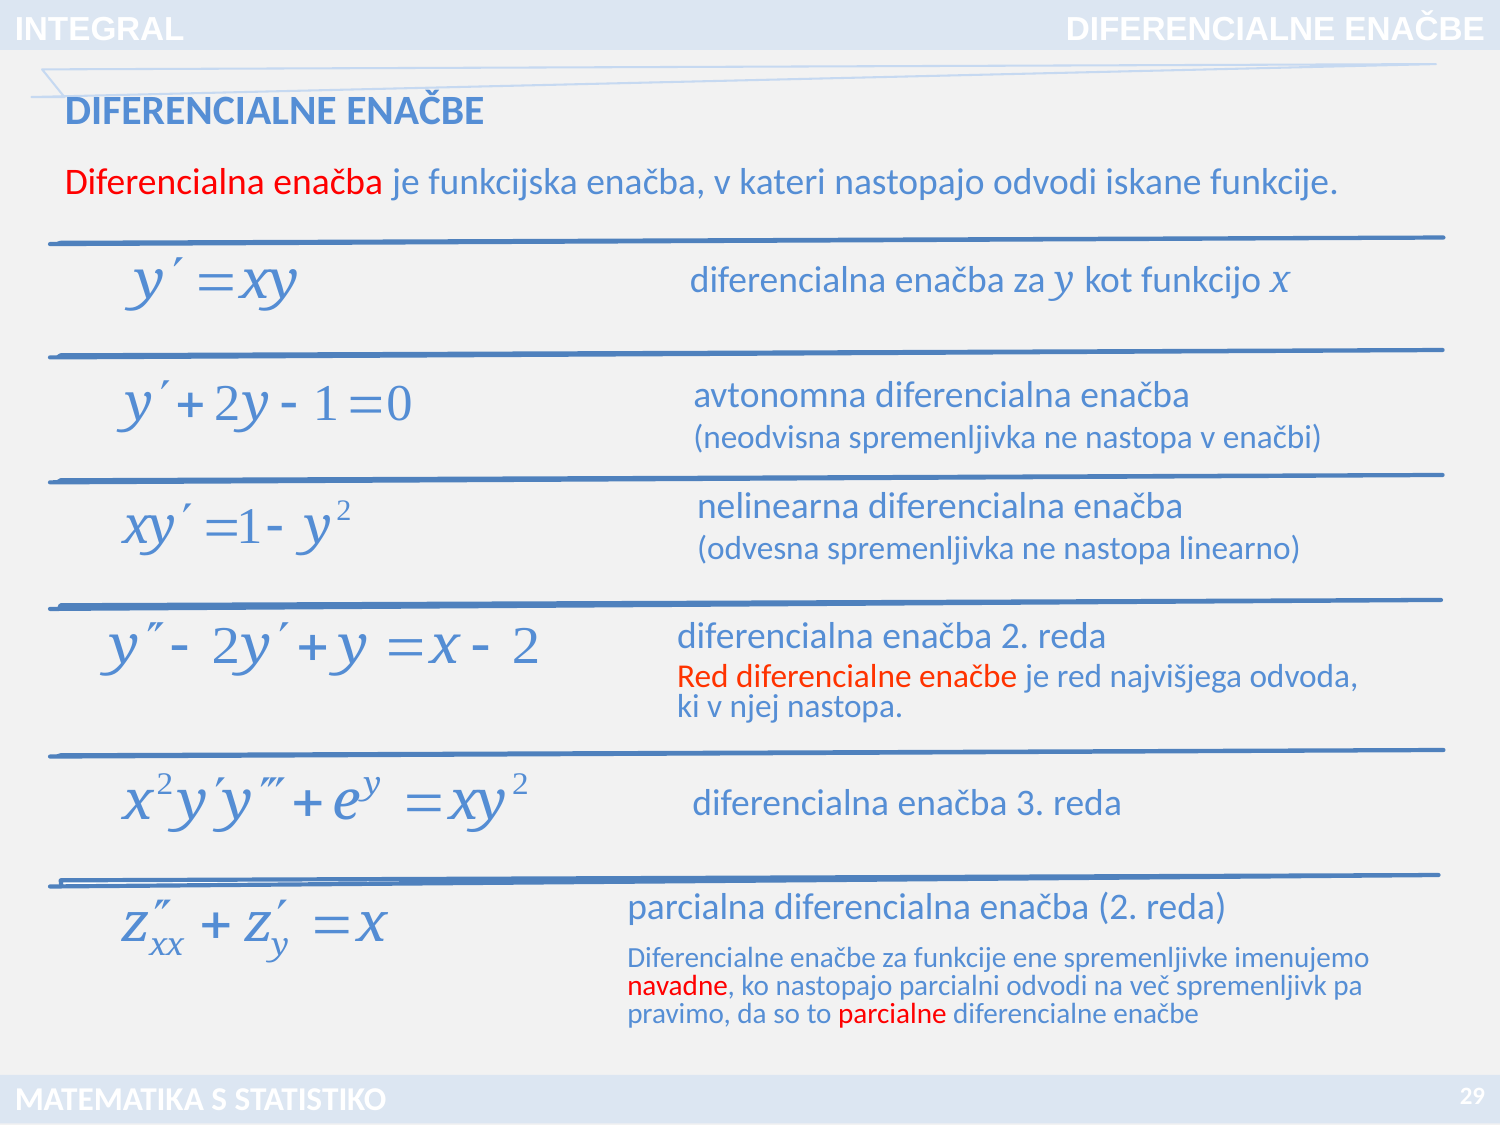

INTEGRAL
DIFERENCIALNE ENAČBE
DIFERENCIALNE ENAČBE
Diferencialna enačba je funkcijska enačba, v kateri nastopajo odvodi iskane funkcije.
diferencialna enačba za y kot funkcijo x
avtonomna diferencialna enačba
(neodvisna spremenljivka ne nastopa v enačbi)
nelinearna diferencialna enačba
(odvesna spremenljivka ne nastopa linearno)
diferencialna enačba 2. reda
Red diferencialne enačbe je red najvišjega odvoda, ki v njej nastopa.
diferencialna enačba 3. reda
parcialna diferencialna enačba (2. reda)
Diferencialne enačbe za funkcije ene spremenljivke imenujemo navadne, ko nastopajo parcialni odvodi na več spremenljivk pa pravimo, da so to parcialne diferencialne enačbe
MATEMATIKA S STATISTIKO